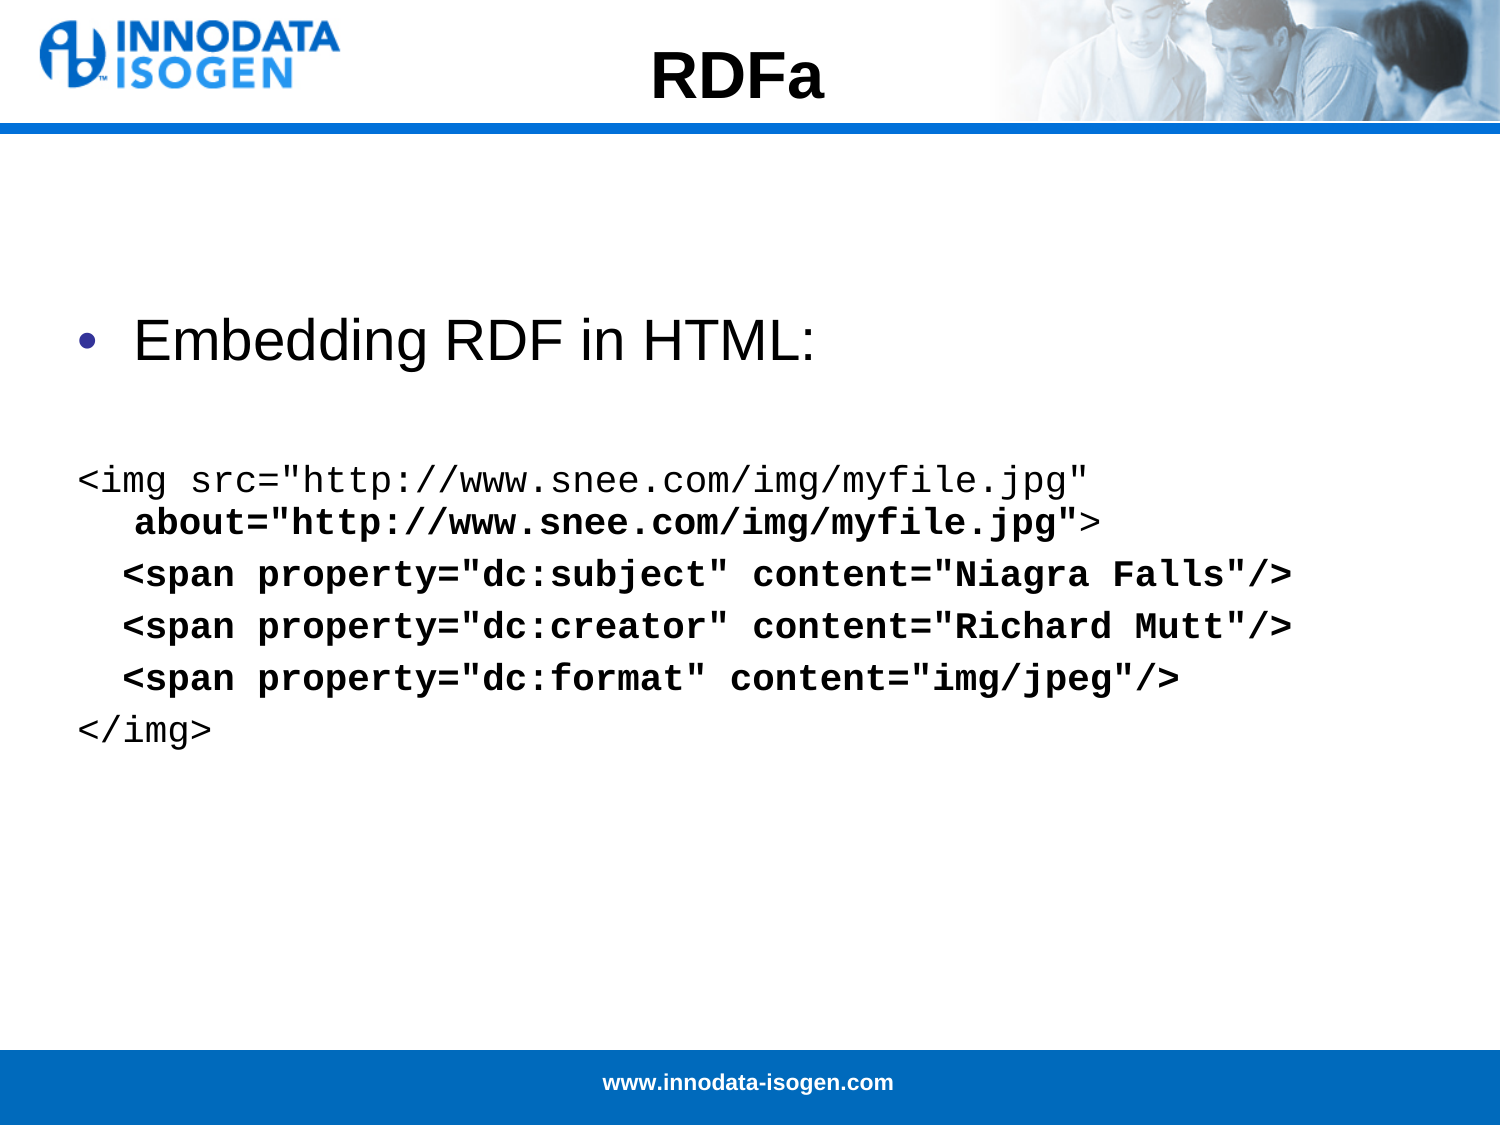

# RDFa
Embedding RDF in HTML:
<img src="http://www.snee.com/img/myfile.jpg" about="http://www.snee.com/img/myfile.jpg">
 <span property="dc:subject" content="Niagra Falls"/>
 <span property="dc:creator" content="Richard Mutt"/>
 <span property="dc:format" content="img/jpeg"/>
</img>
37